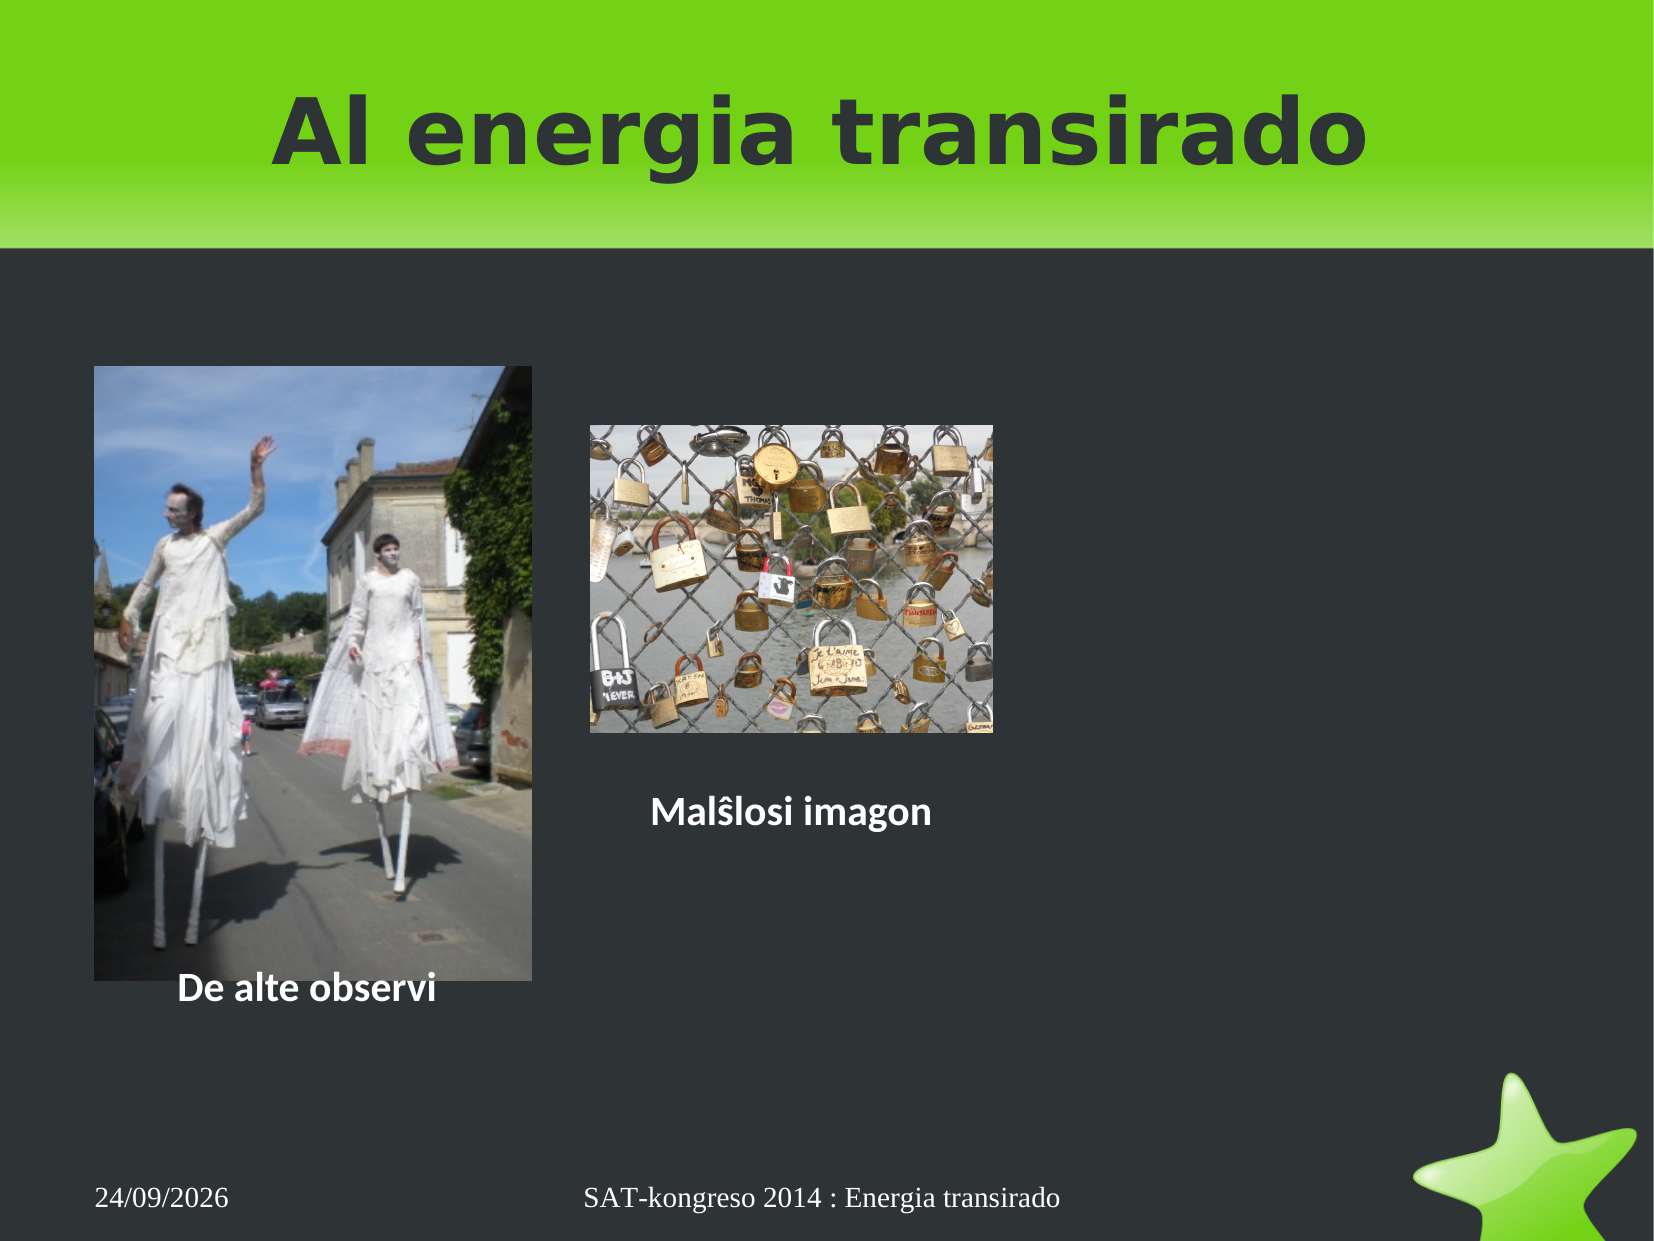

# Al energia transirado
Malŝlosi imagon
De alte observi